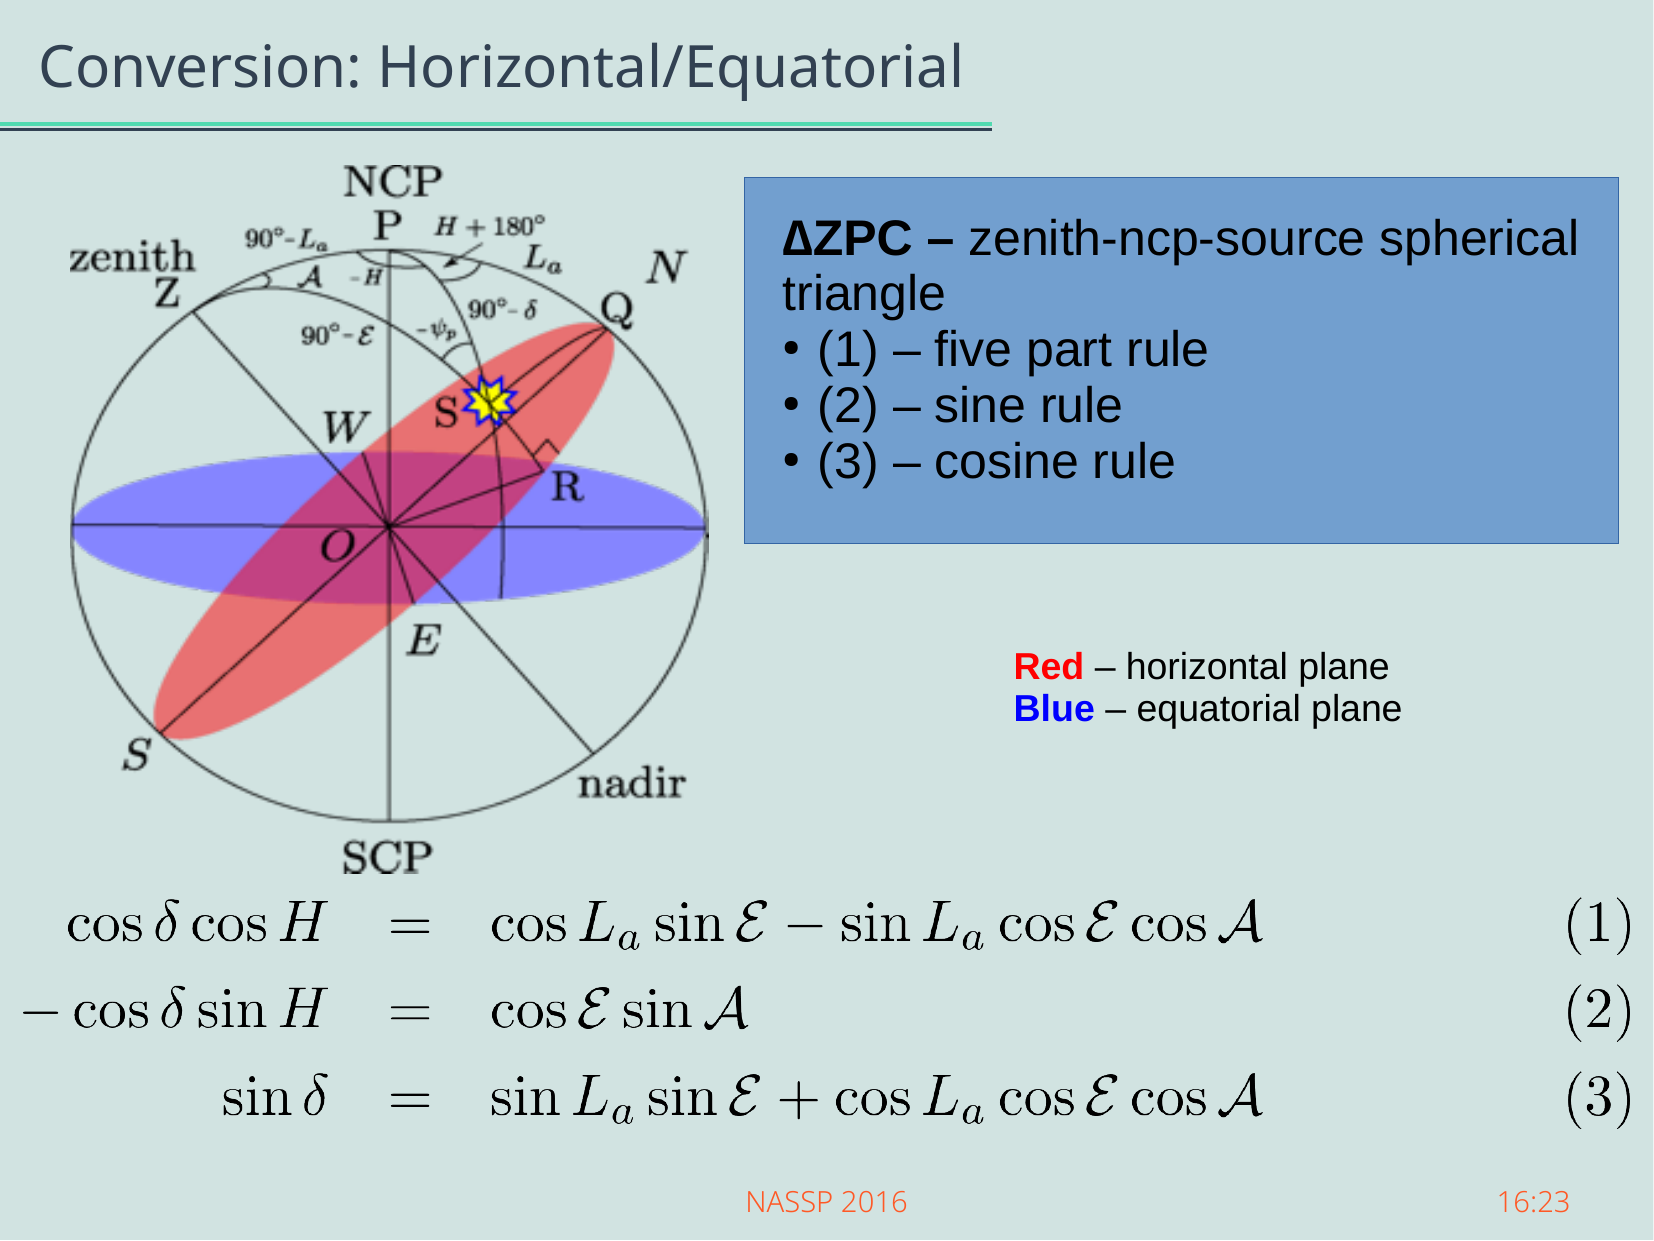

Conversion: Horizontal/Equatorial
∆ZPC – zenith-ncp-source spherical triangle
(1) – five part rule
(2) – sine rule
(3) – cosine rule
Red – horizontal plane
Blue – equatorial plane
NASSP 2016
16